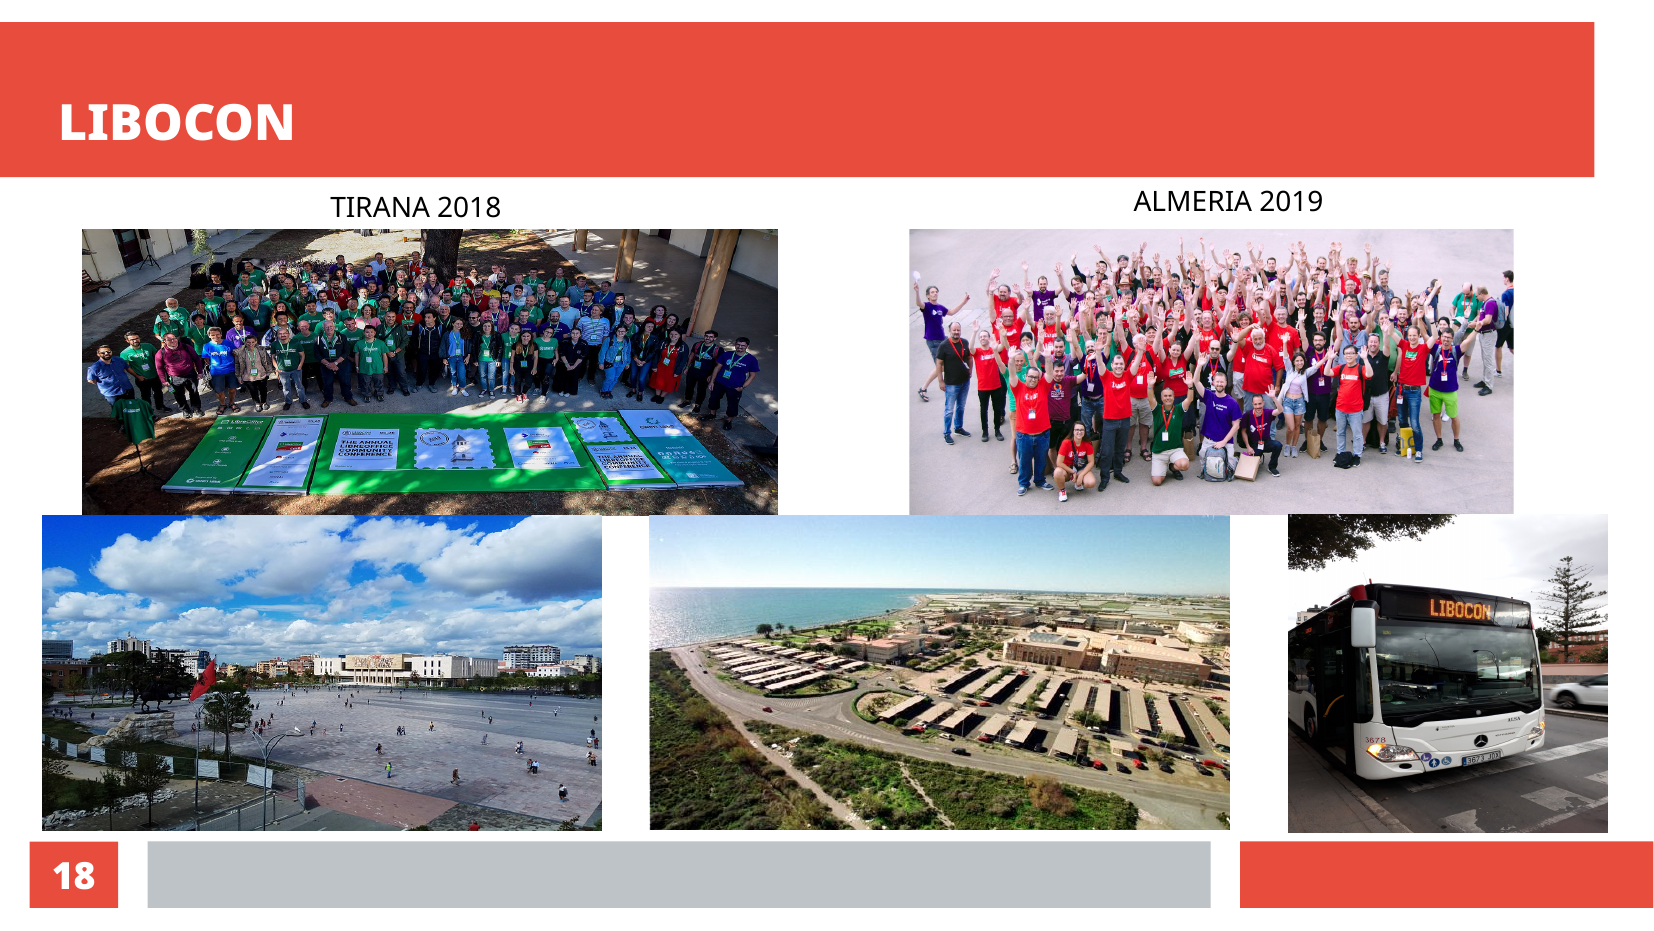

# LIBOCON
ALMERIA 2019
TIRANA 2018
18